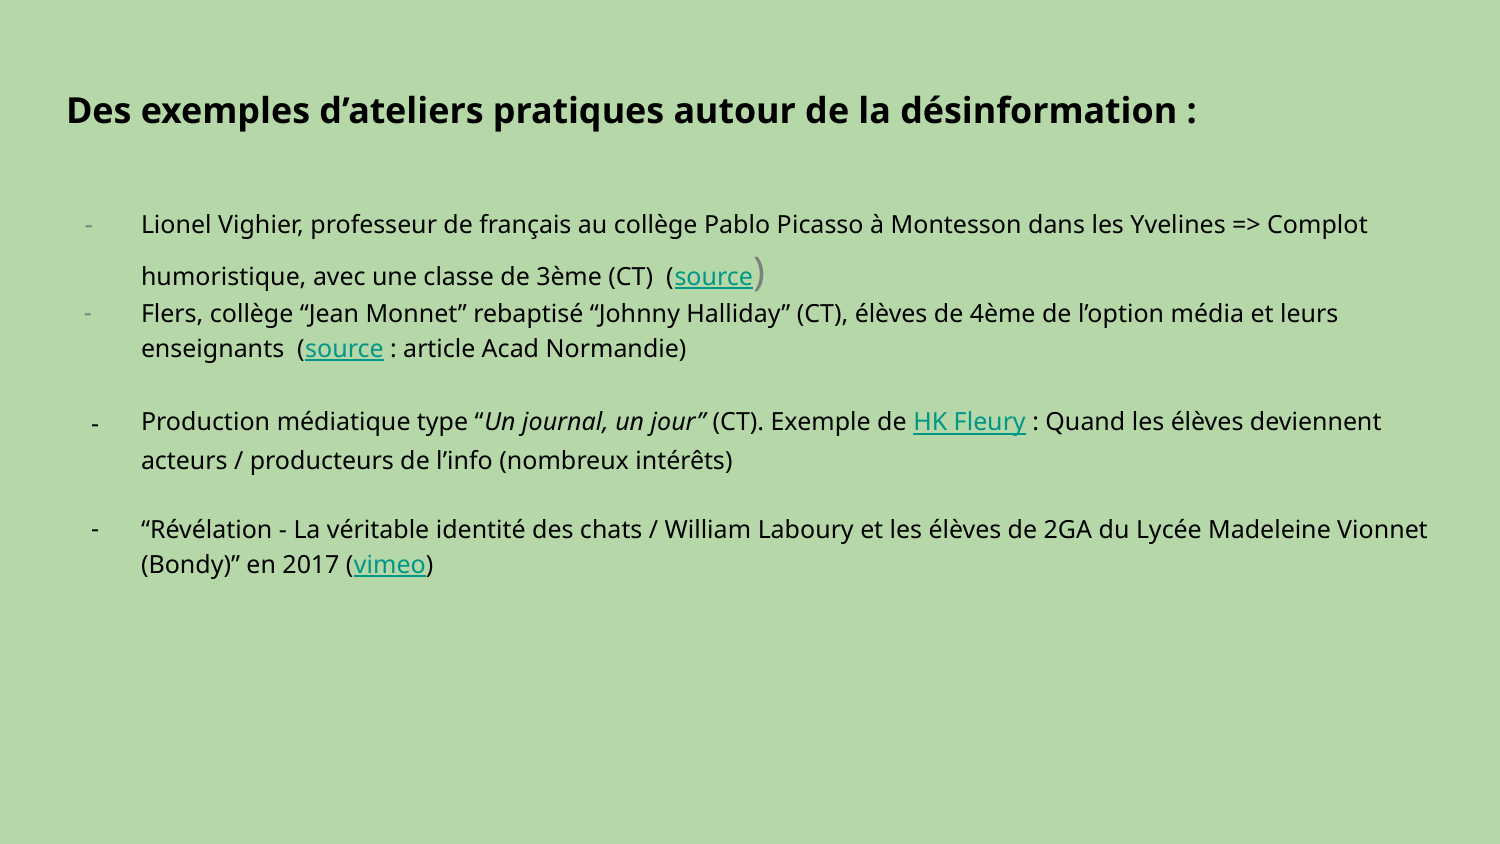

# Des exemples d’ateliers pratiques autour de la désinformation :
Lionel Vighier, professeur de français au collège Pablo Picasso à Montesson dans les Yvelines => Complot humoristique, avec une classe de 3ème (CT) (source)
Flers, collège “Jean Monnet” rebaptisé “Johnny Halliday” (CT), élèves de 4ème de l’option média et leurs enseignants (source : article Acad Normandie)
Production médiatique type “Un journal, un jour” (CT). Exemple de HK Fleury : Quand les élèves deviennent acteurs / producteurs de l’info (nombreux intérêts)
“Révélation - La véritable identité des chats / William Laboury et les élèves de 2GA du Lycée Madeleine Vionnet (Bondy)” en 2017 (vimeo)